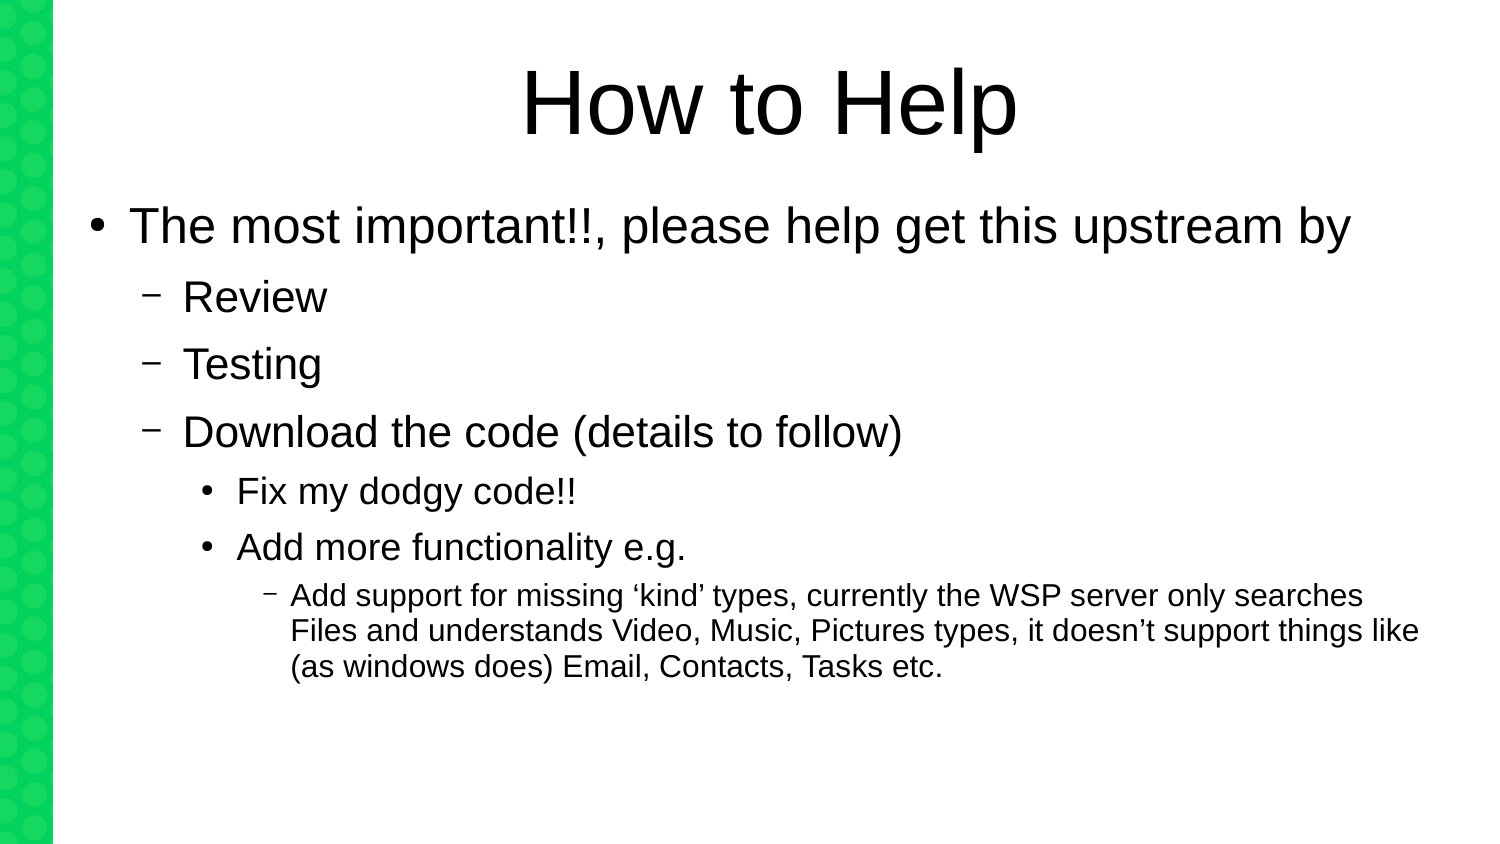

# How to Help
The most important!!, please help get this upstream by
Review
Testing
Download the code (details to follow)
Fix my dodgy code!!
Add more functionality e.g.
Add support for missing ‘kind’ types, currently the WSP server only searches Files and understands Video, Music, Pictures types, it doesn’t support things like (as windows does) Email, Contacts, Tasks etc.